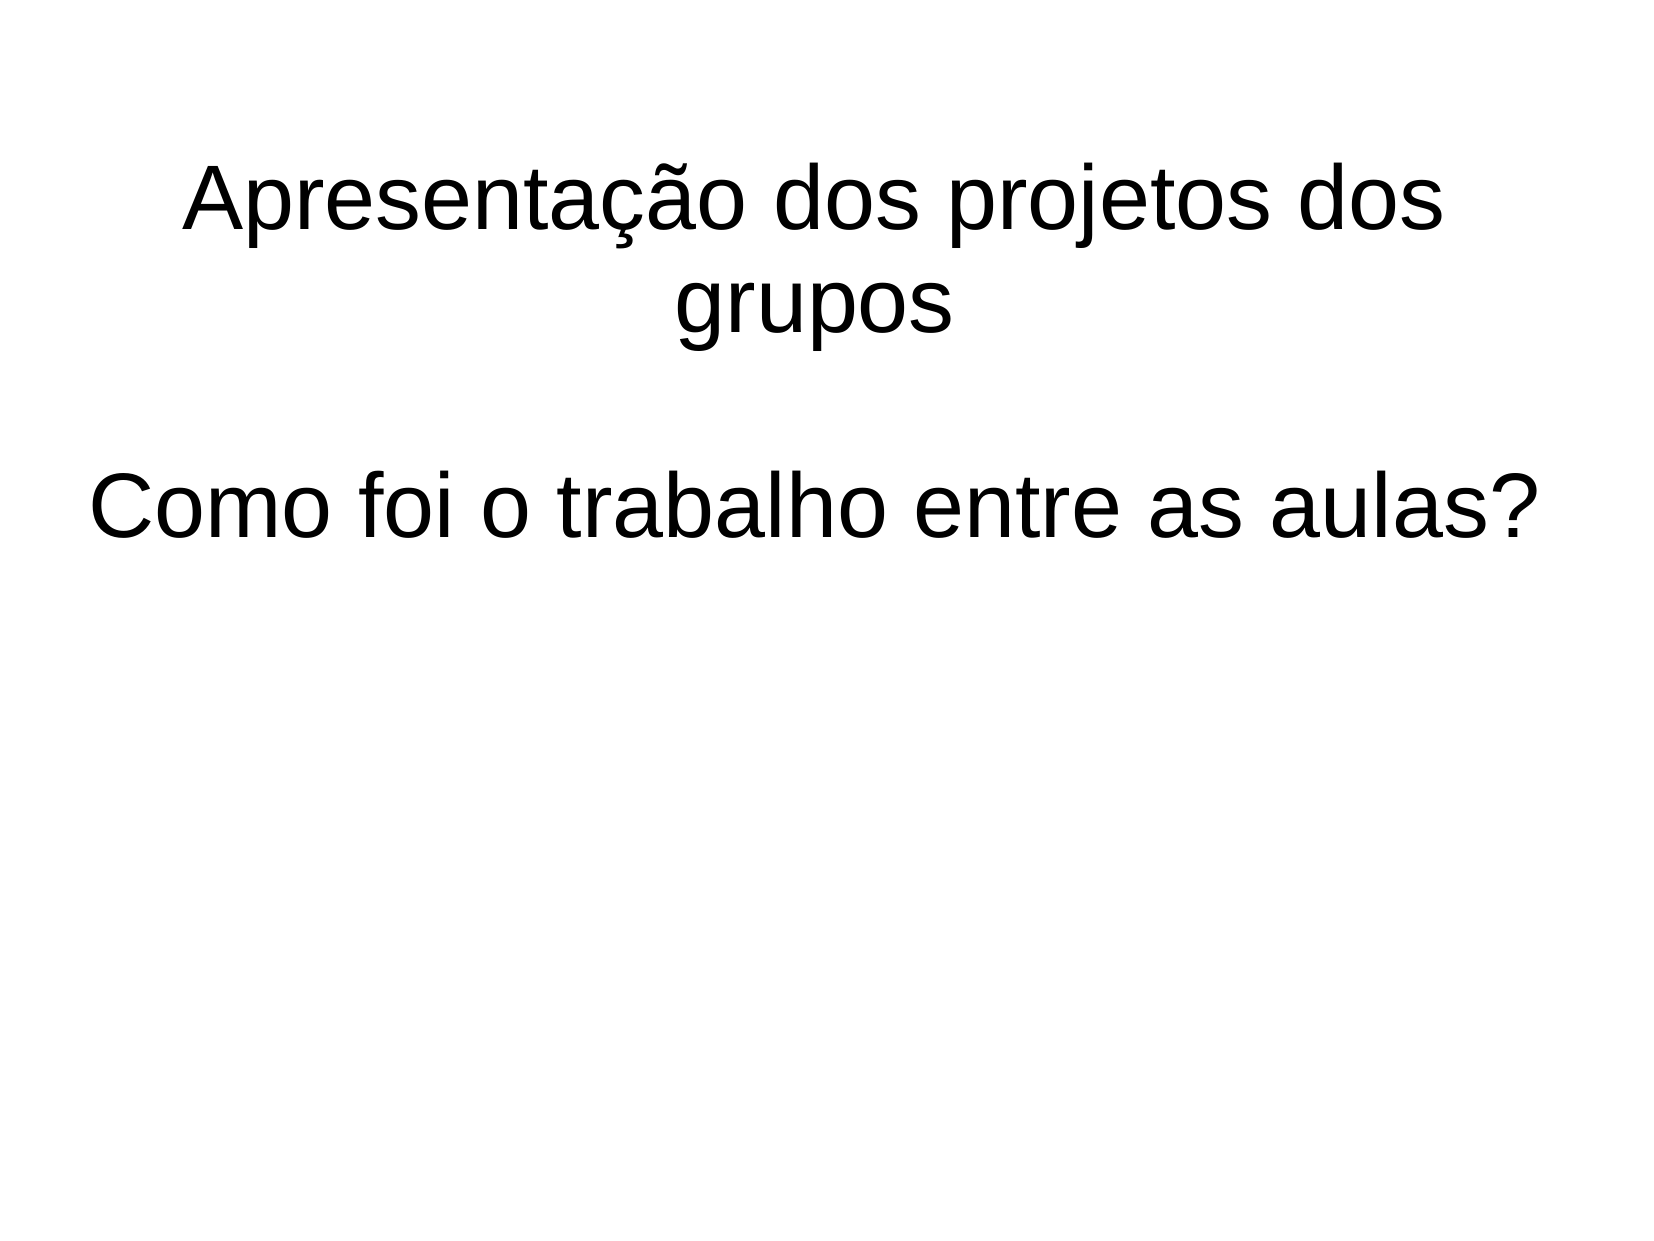

# Apresentação dos projetos dos grupos Como foi o trabalho entre as aulas?